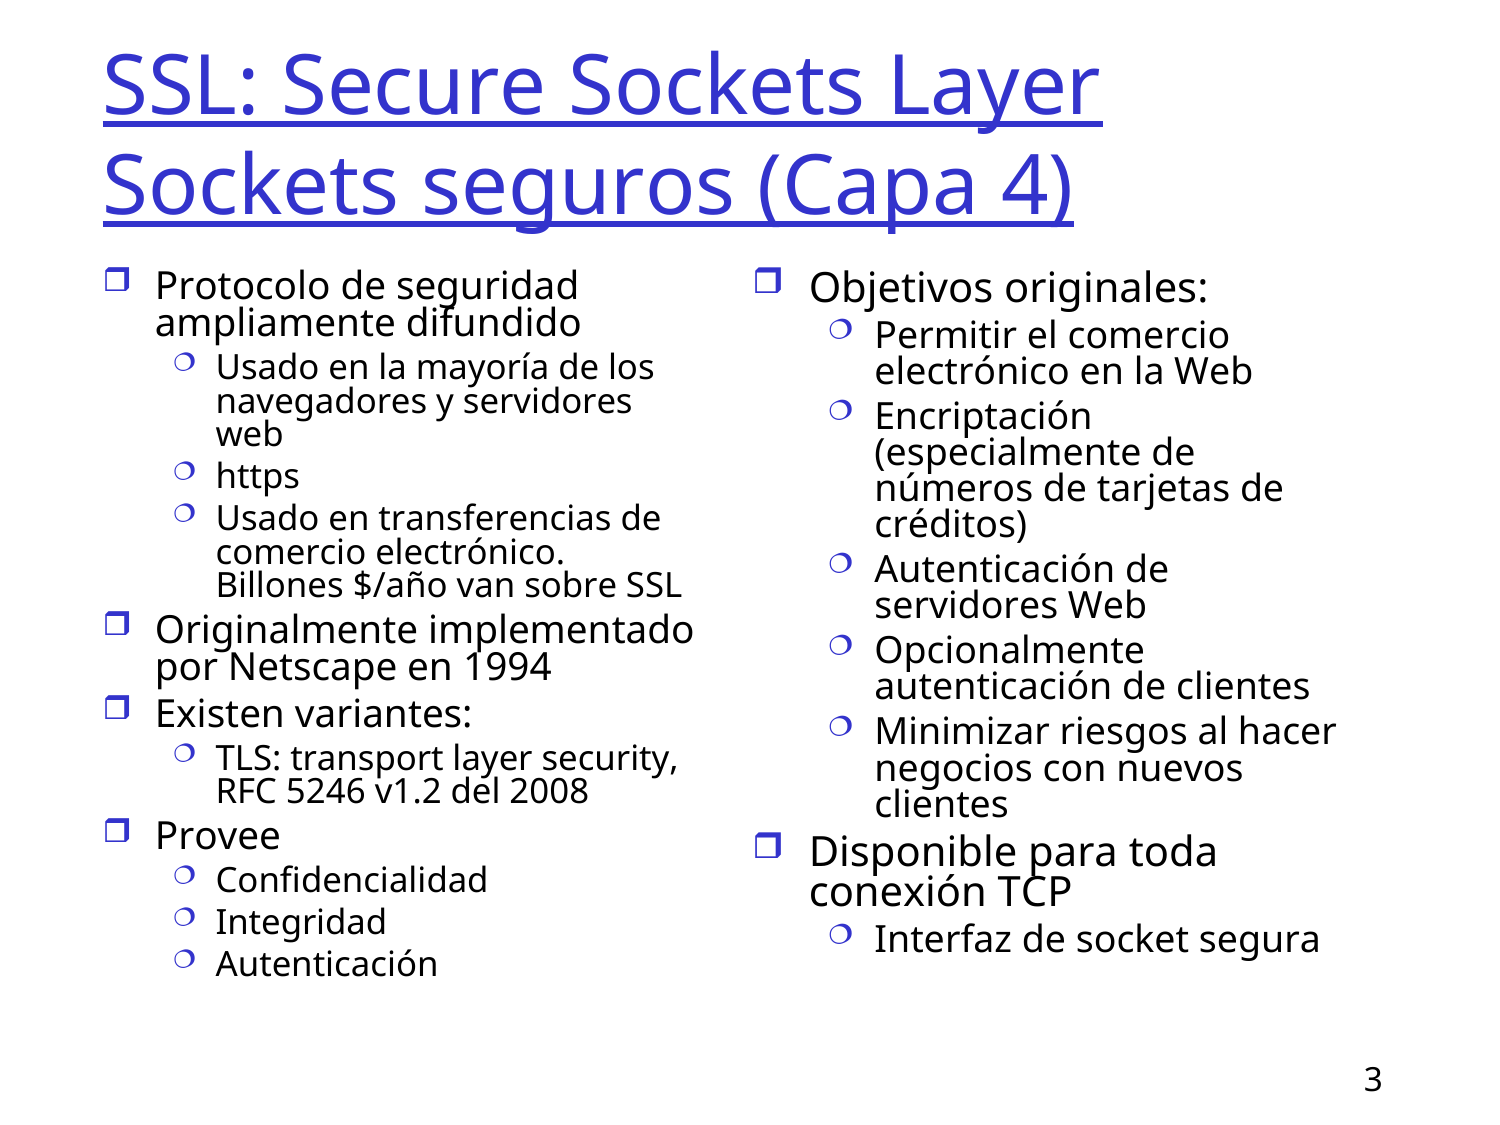

# SSL: Secure Sockets Layer Sockets seguros (Capa 4)
Protocolo de seguridad ampliamente difundido
Usado en la mayoría de los navegadores y servidores web
https
Usado en transferencias de comercio electrónico. Billones $/año van sobre SSL
Originalmente implementado por Netscape en 1994
Existen variantes:
TLS: transport layer security, RFC 5246 v1.2 del 2008
Provee
Confidencialidad
Integridad
Autenticación
Objetivos originales:
Permitir el comercio electrónico en la Web
Encriptación (especialmente de números de tarjetas de créditos)
Autenticación de servidores Web
Opcionalmente autenticación de clientes
Minimizar riesgos al hacer negocios con nuevos clientes
Disponible para toda conexión TCP
Interfaz de socket segura
3